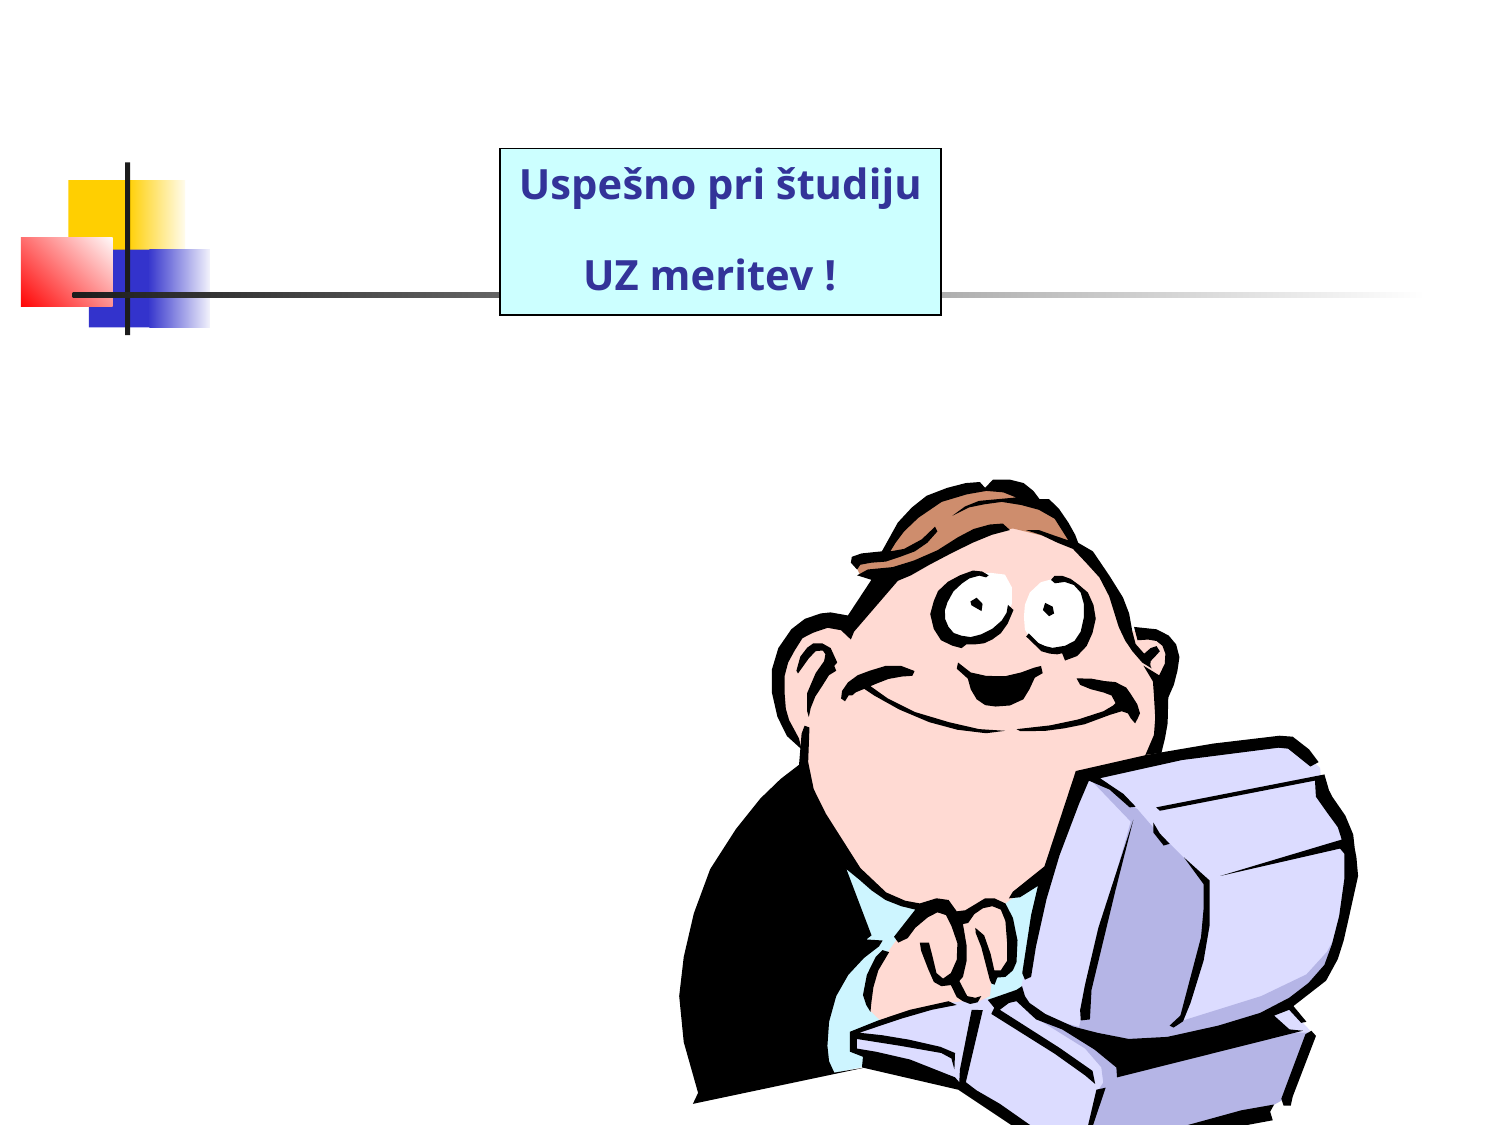

Uspešno pri študiju UZ meritev !
#